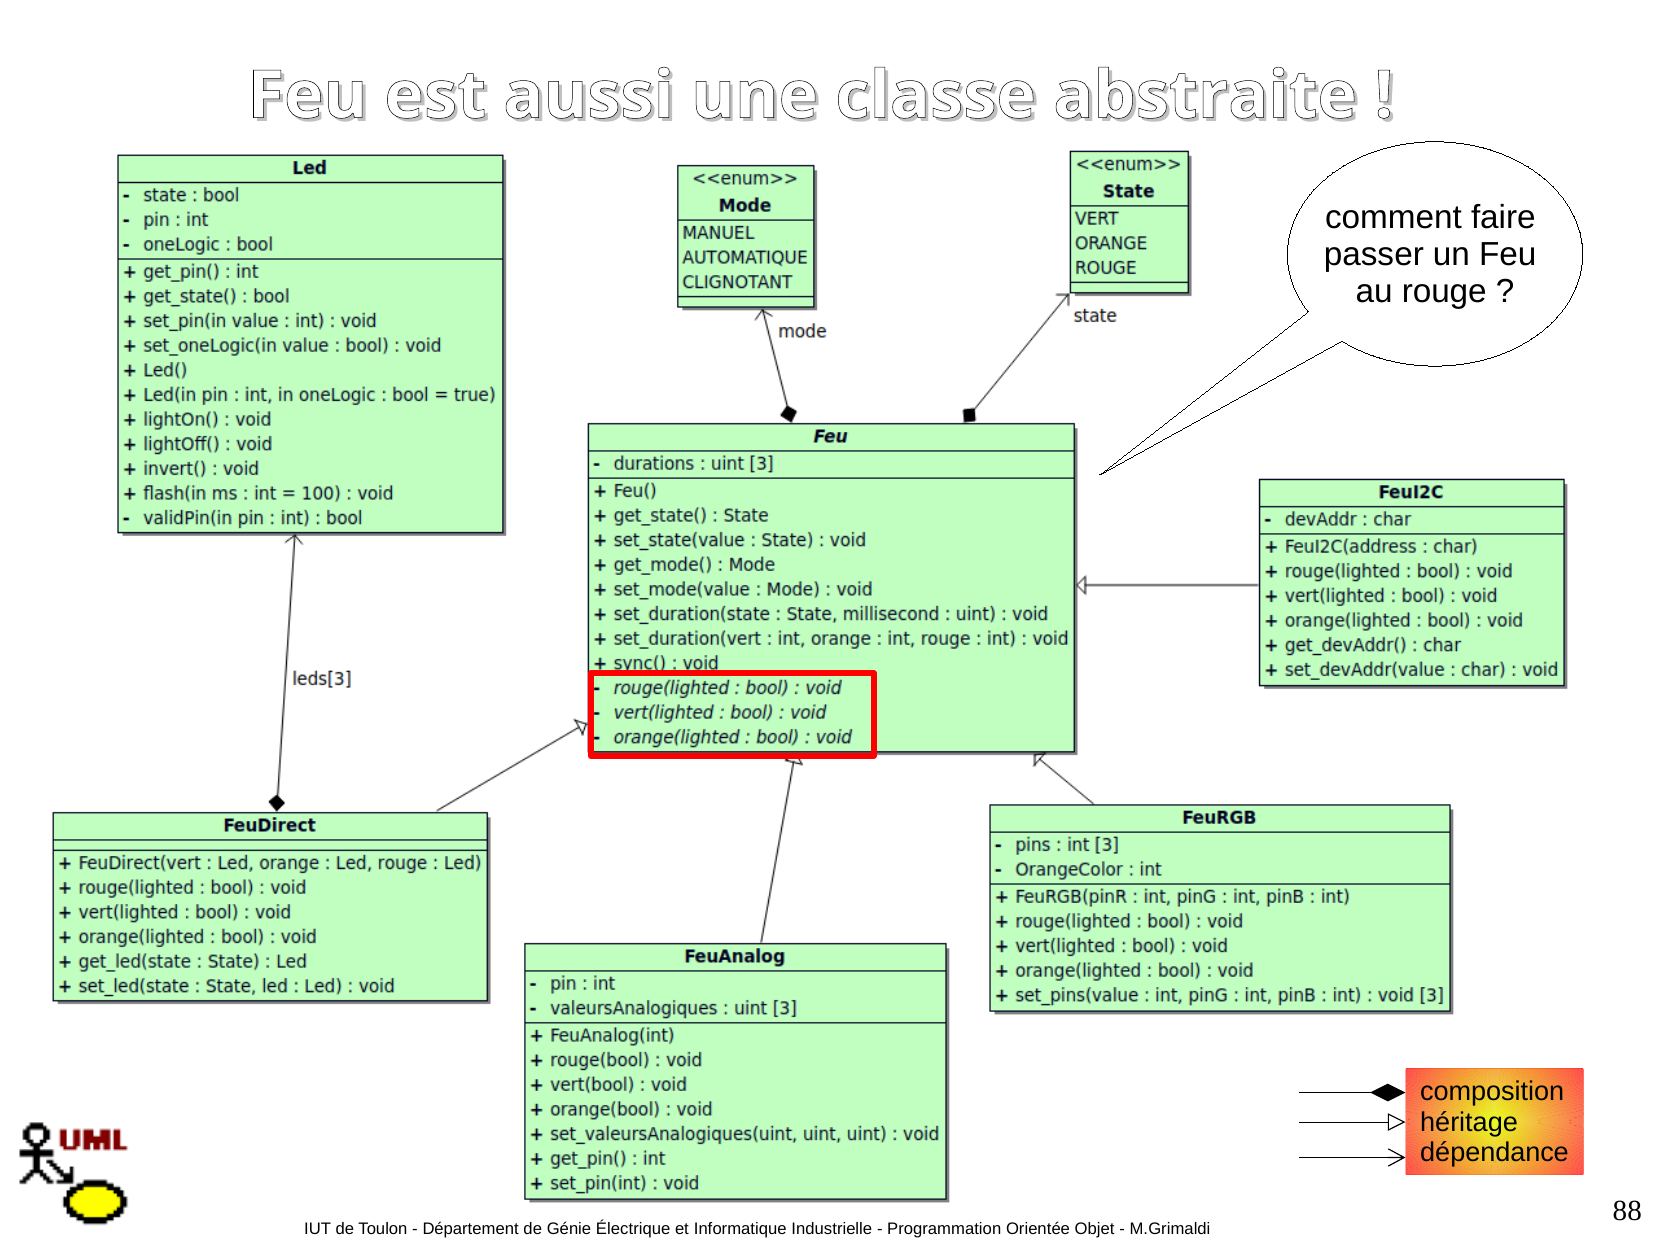

# Feu est aussi une classe abstraite !
comment faire
passer un Feu
au rouge ?
composition
héritage
dépendance